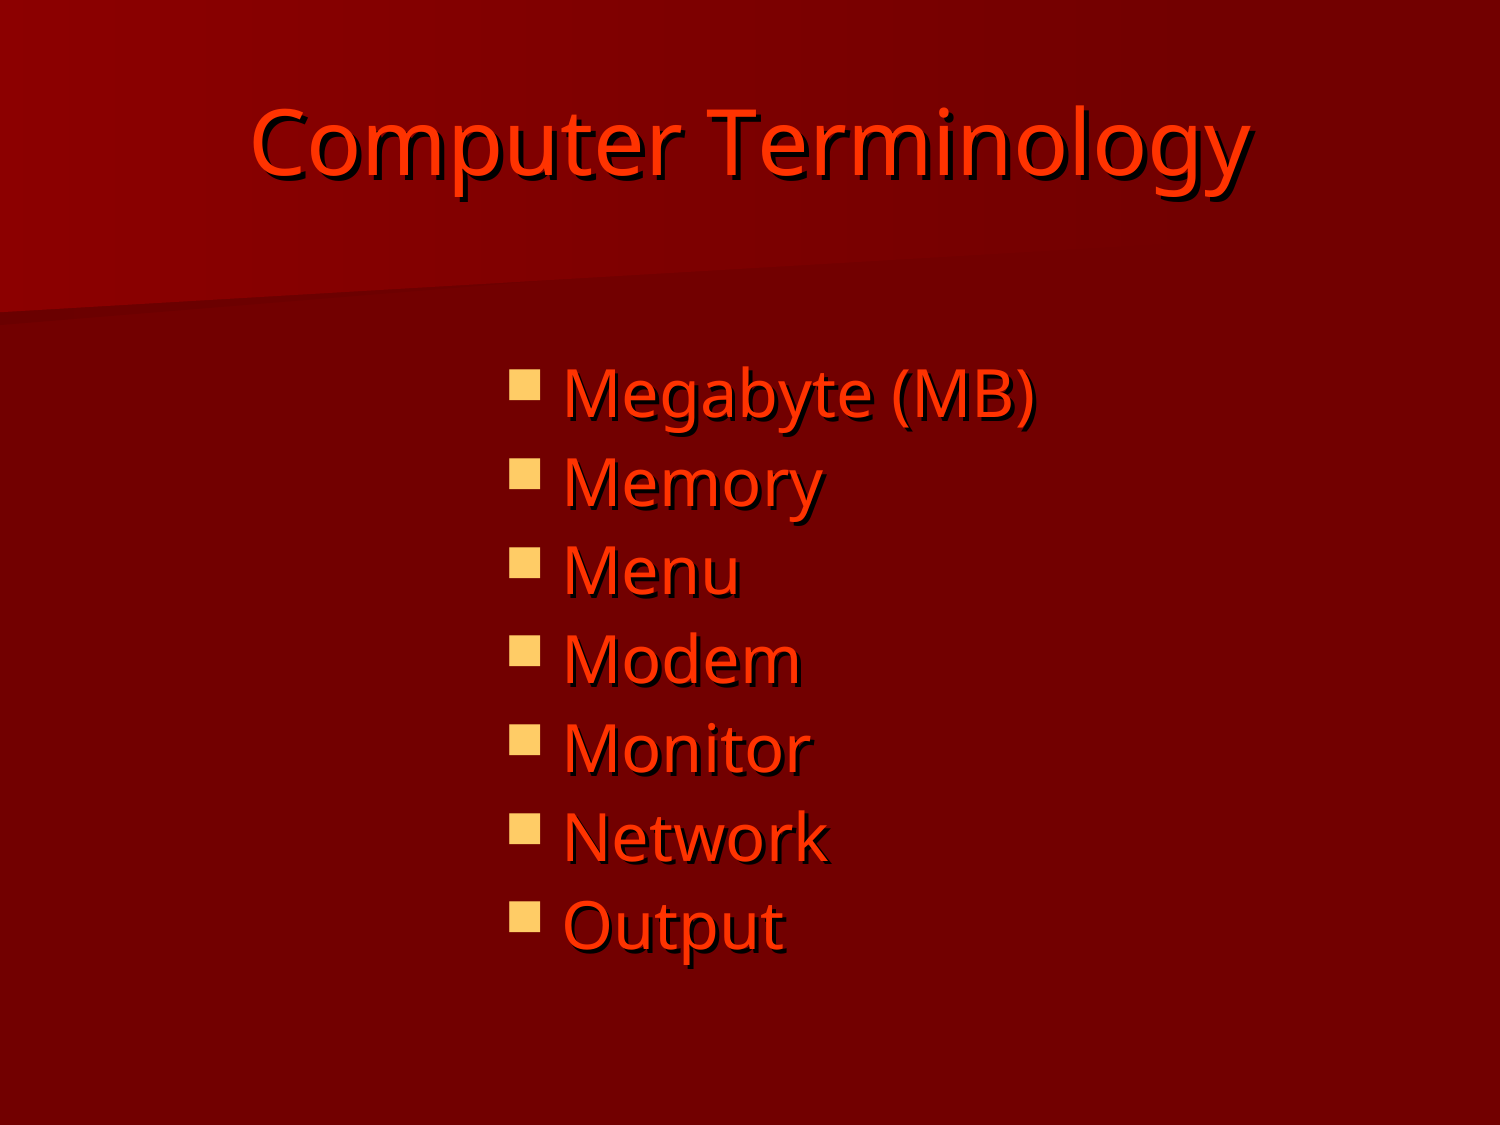

# Computer Terminology
Megabyte (MB)
Memory
Menu
Modem
Monitor
Network
Output